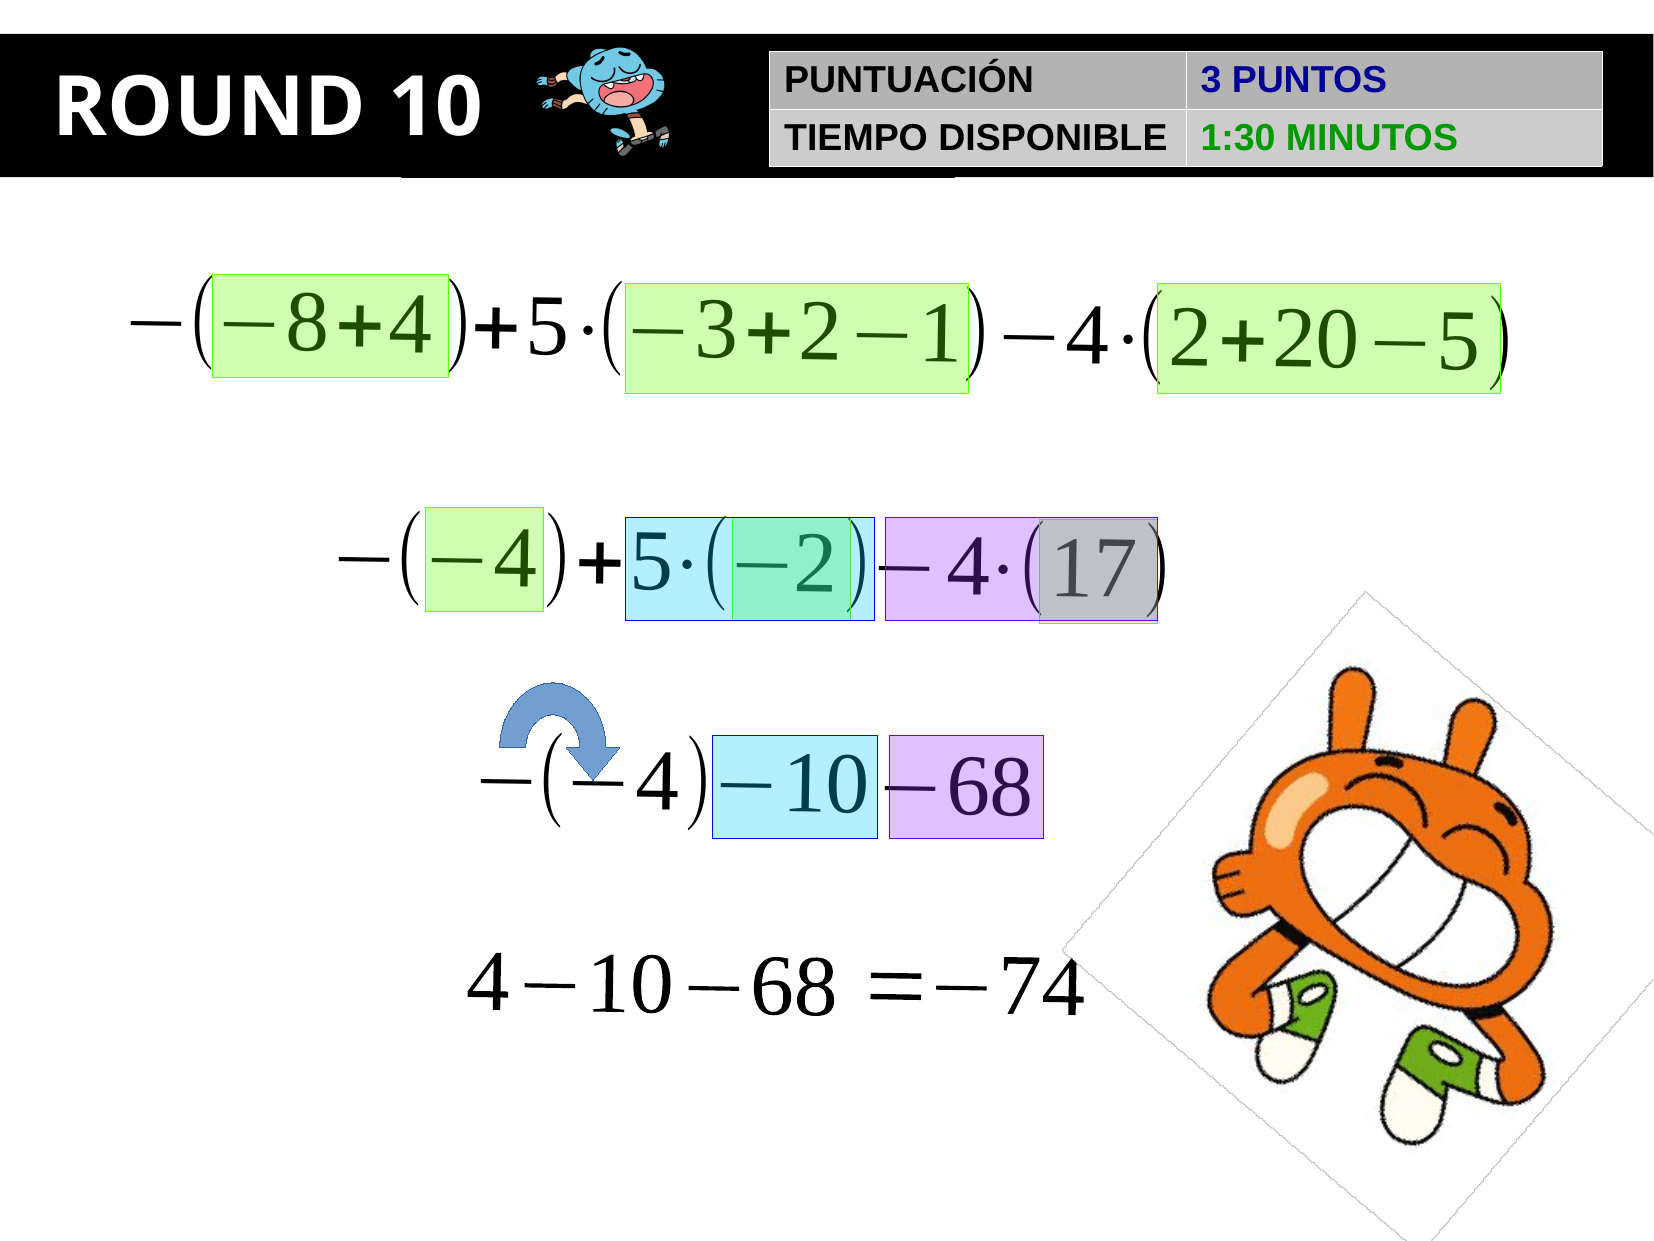

#
ROUND 10
| PUNTUACIÓN | 3 PUNTOS |
| --- | --- |
| TIEMPO DISPONIBLE | 1:30 MINUTOS |